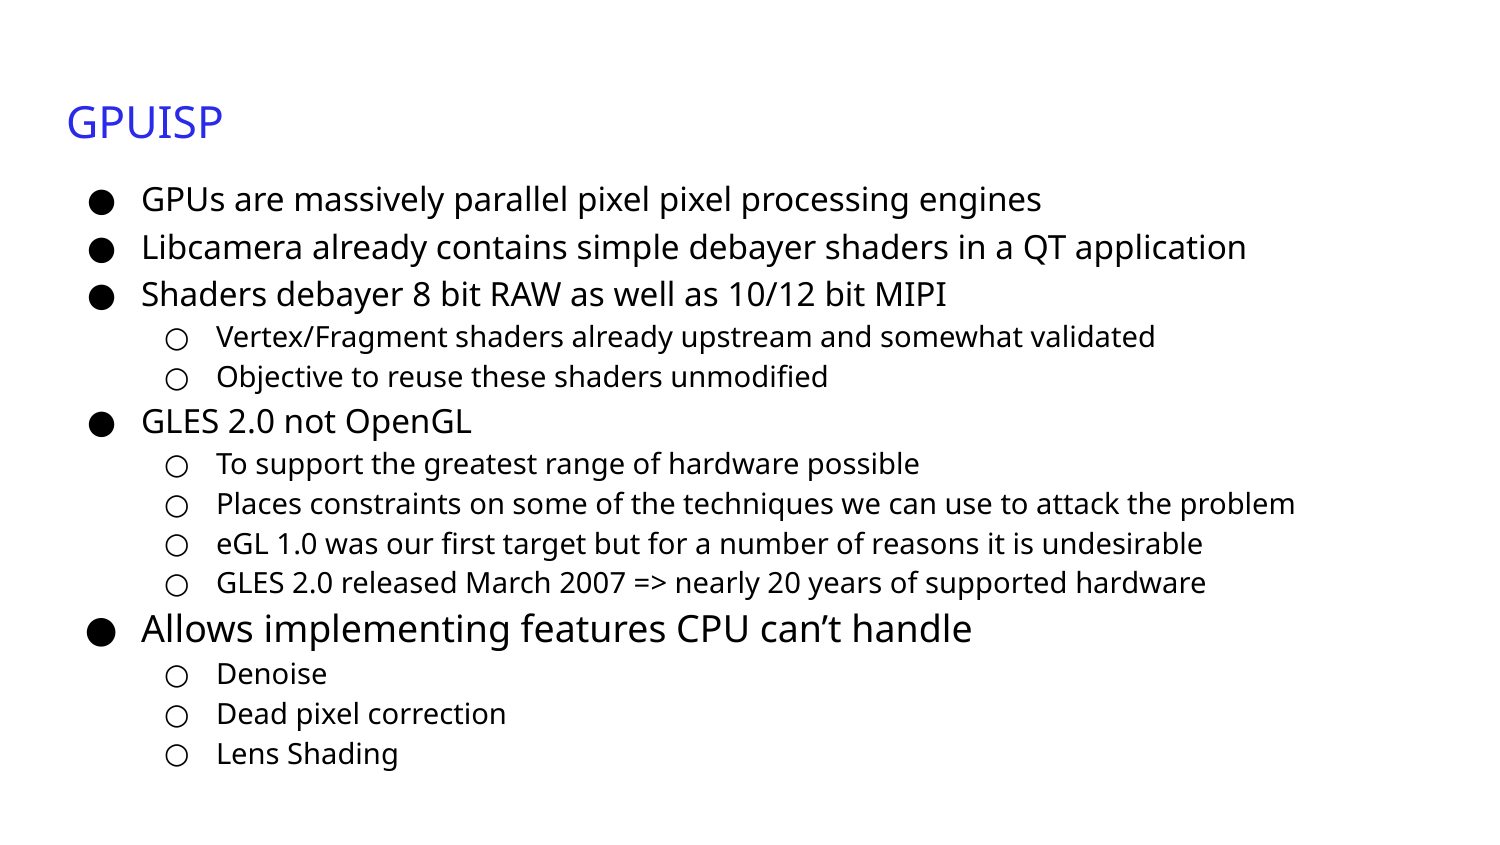

# GPUISP
GPUs are massively parallel pixel pixel processing engines
Libcamera already contains simple debayer shaders in a QT application
Shaders debayer 8 bit RAW as well as 10/12 bit MIPI
Vertex/Fragment shaders already upstream and somewhat validated
Objective to reuse these shaders unmodified
GLES 2.0 not OpenGL
To support the greatest range of hardware possible
Places constraints on some of the techniques we can use to attack the problem
eGL 1.0 was our first target but for a number of reasons it is undesirable
GLES 2.0 released March 2007 => nearly 20 years of supported hardware
Allows implementing features CPU can’t handle
Denoise
Dead pixel correction
Lens Shading